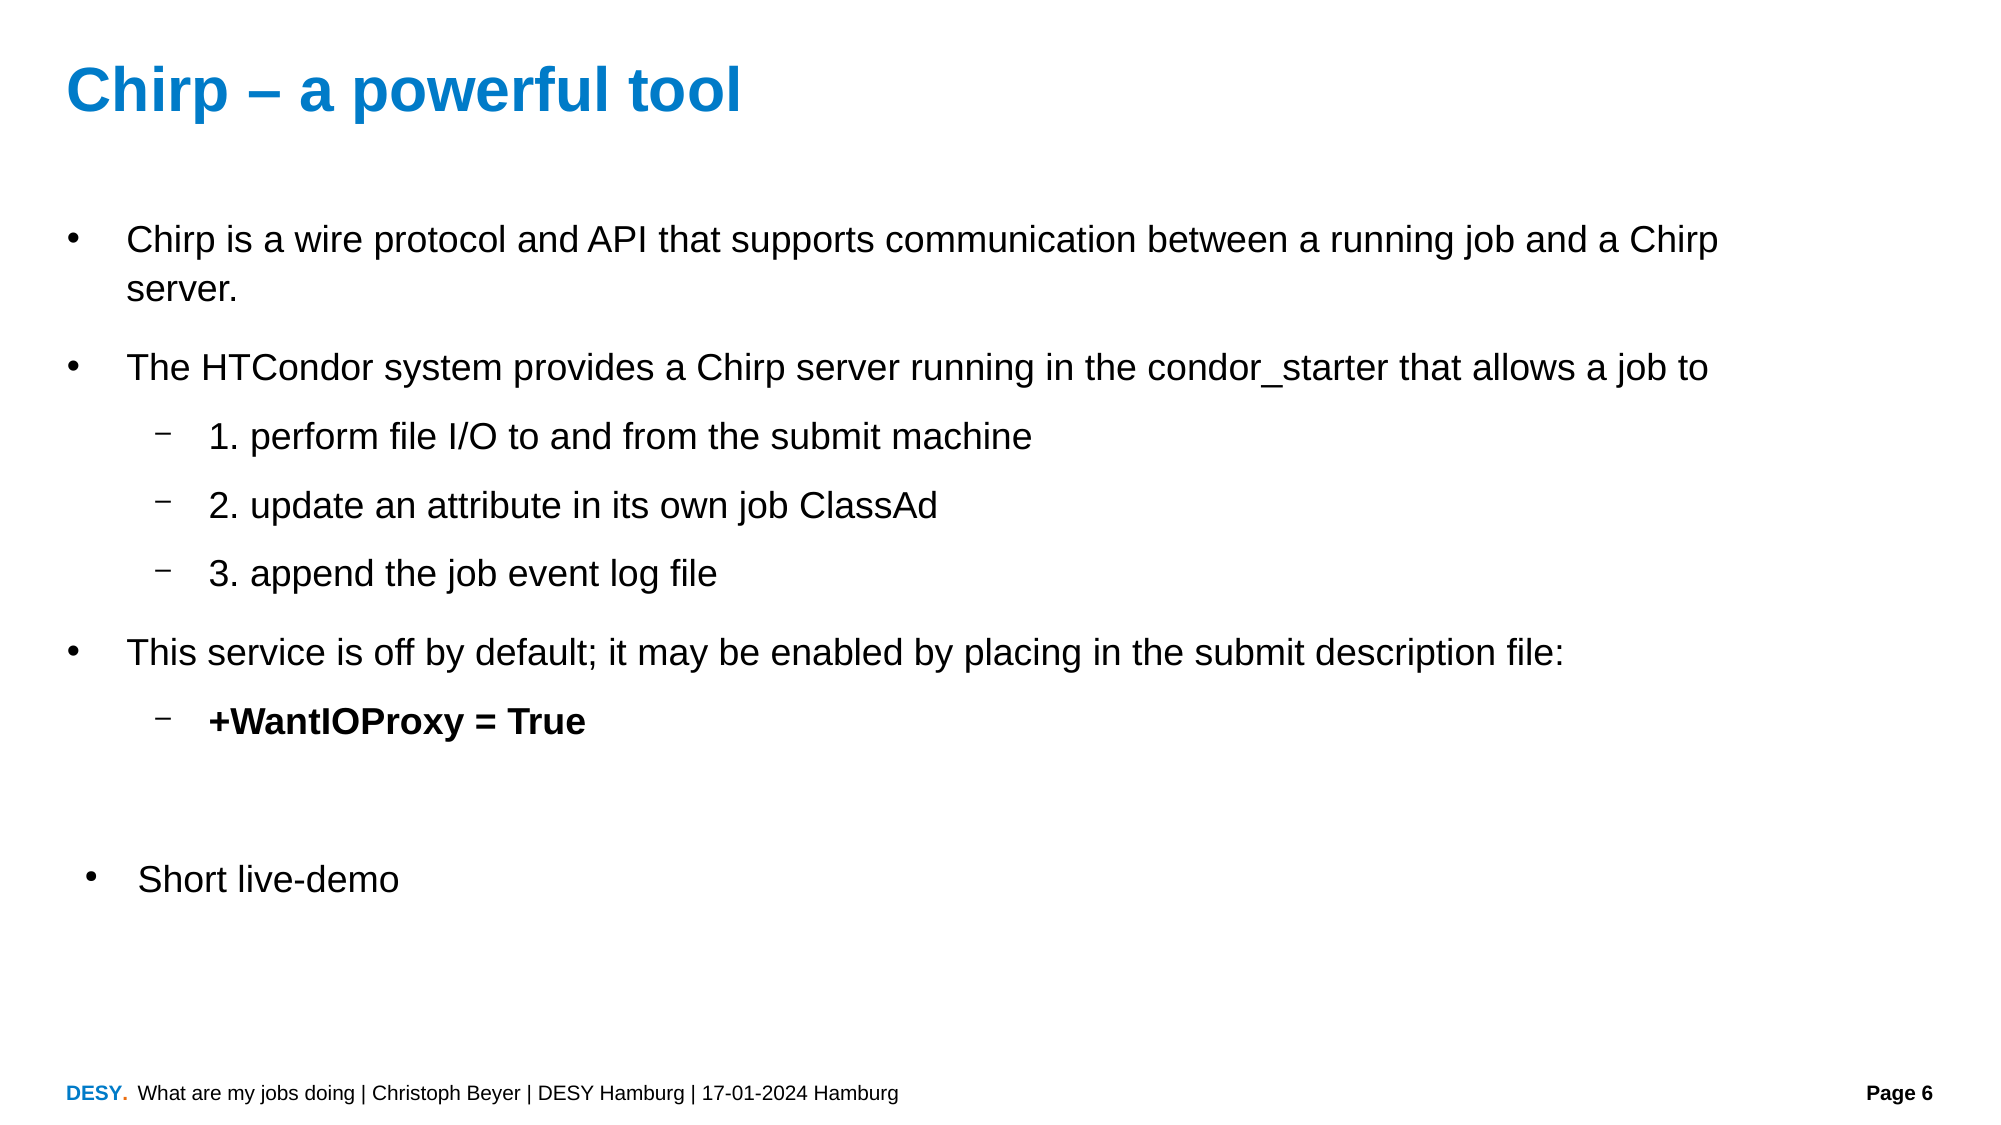

# Chirp – a powerful tool
Chirp is a wire protocol and API that supports communication between a running job and a Chirp server.
The HTCondor system provides a Chirp server running in the condor_starter that allows a job to
1. perform file I/O to and from the submit machine
2. update an attribute in its own job ClassAd
3. append the job event log file
This service is off by default; it may be enabled by placing in the submit description file:
+WantIOProxy = True
Short live-demo
What are my jobs doing | Christoph Beyer | DESY Hamburg | 17-01-2024 Hamburg